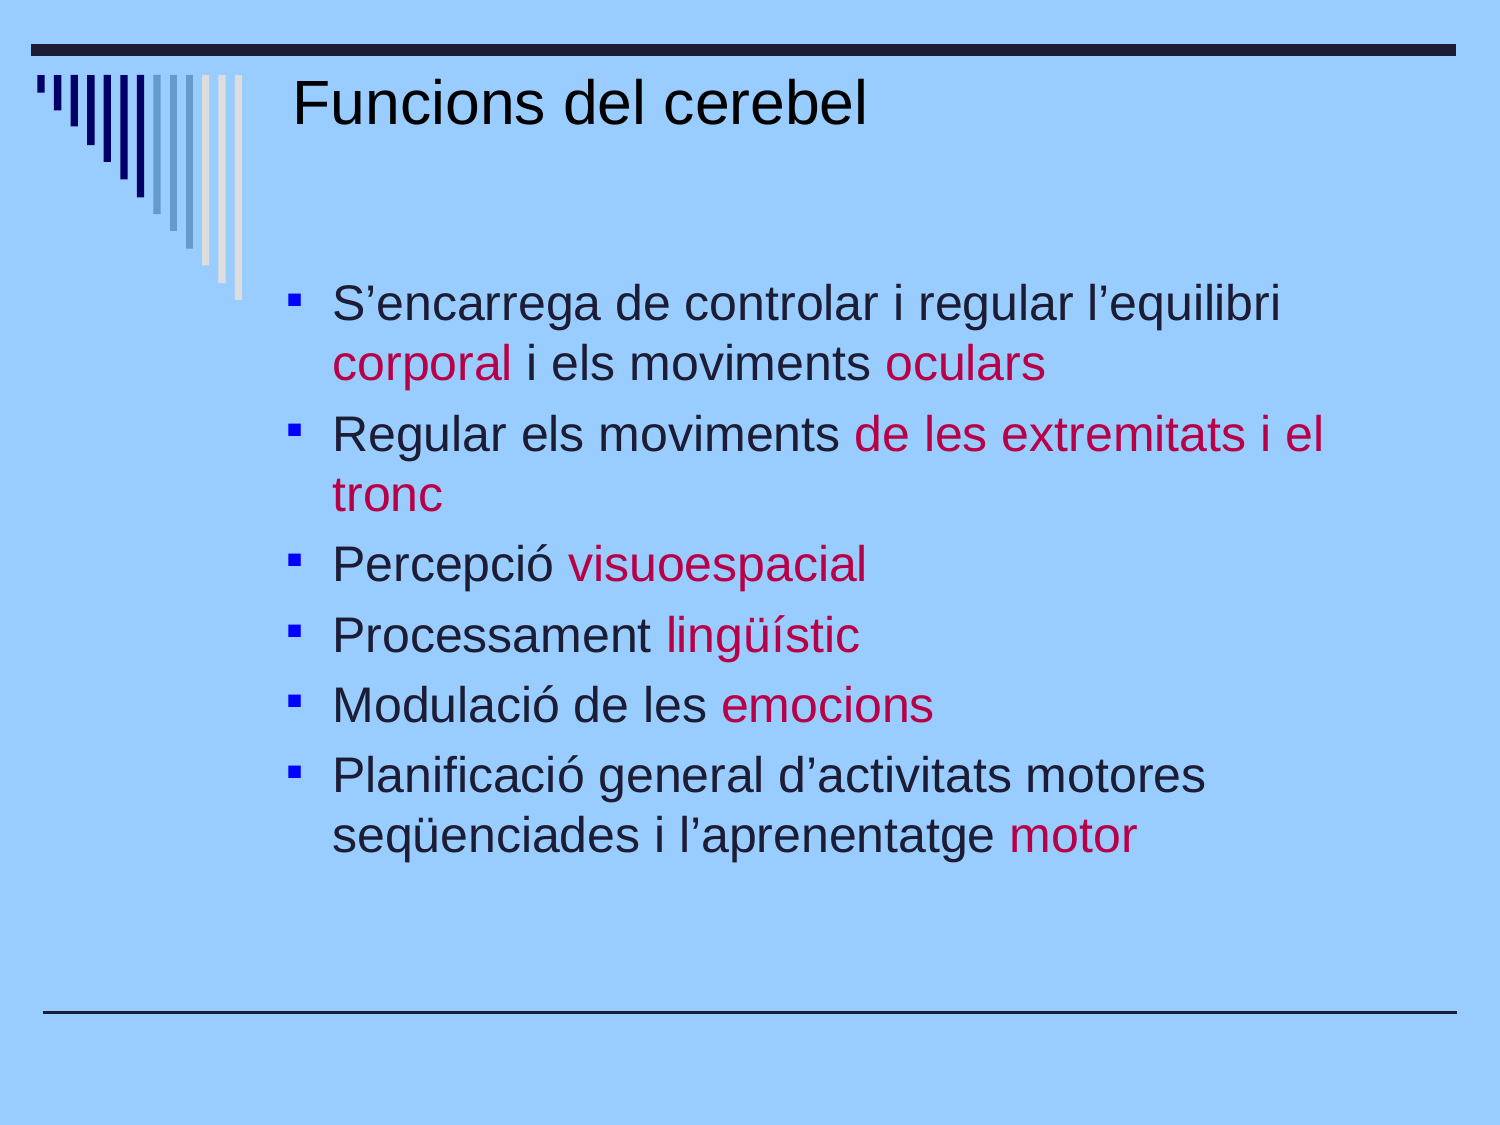

# Funcions del cerebel
S’encarrega de controlar i regular l’equilibri corporal i els moviments oculars
Regular els moviments de les extremitats i el tronc
Percepció visuoespacial
Processament lingüístic
Modulació de les emocions
Planificació general d’activitats motores seqüenciades i l’aprenentatge motor